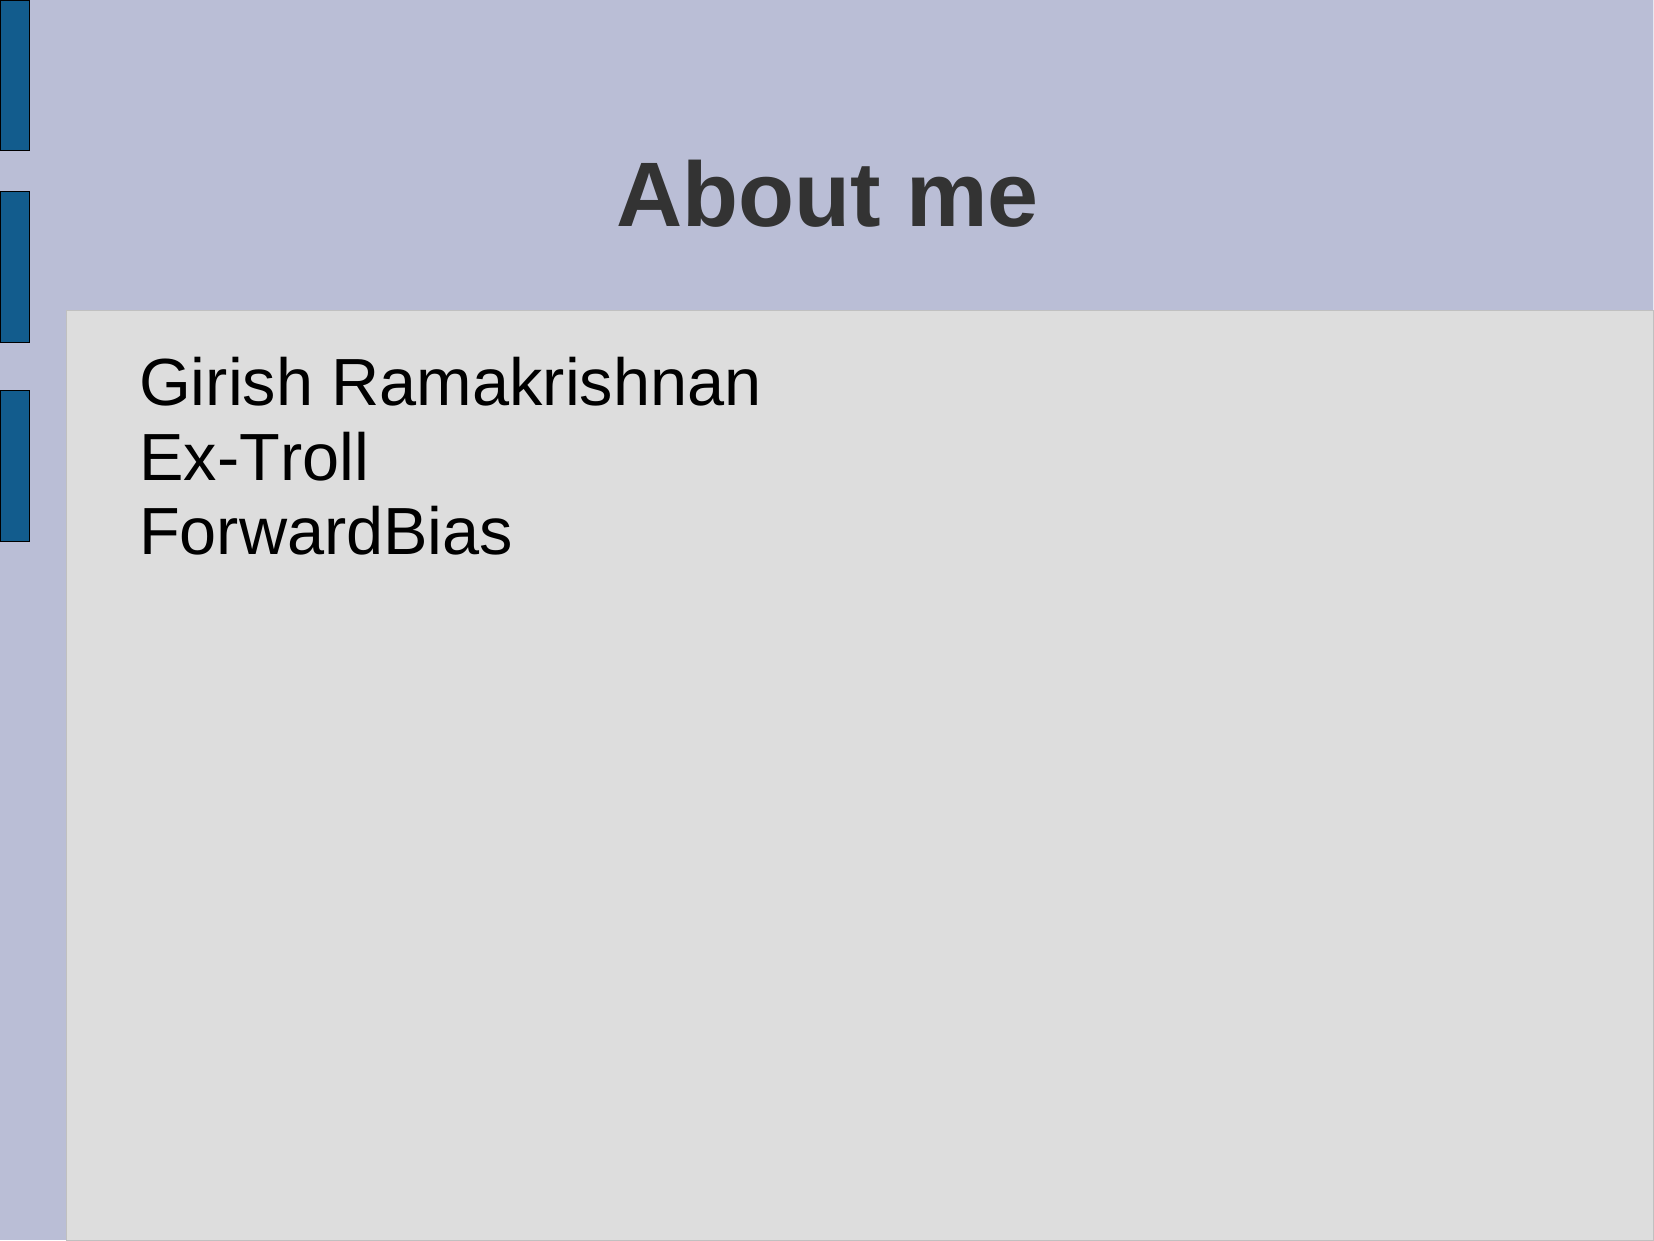

# About me
Girish Ramakrishnan
Ex-Troll
ForwardBias